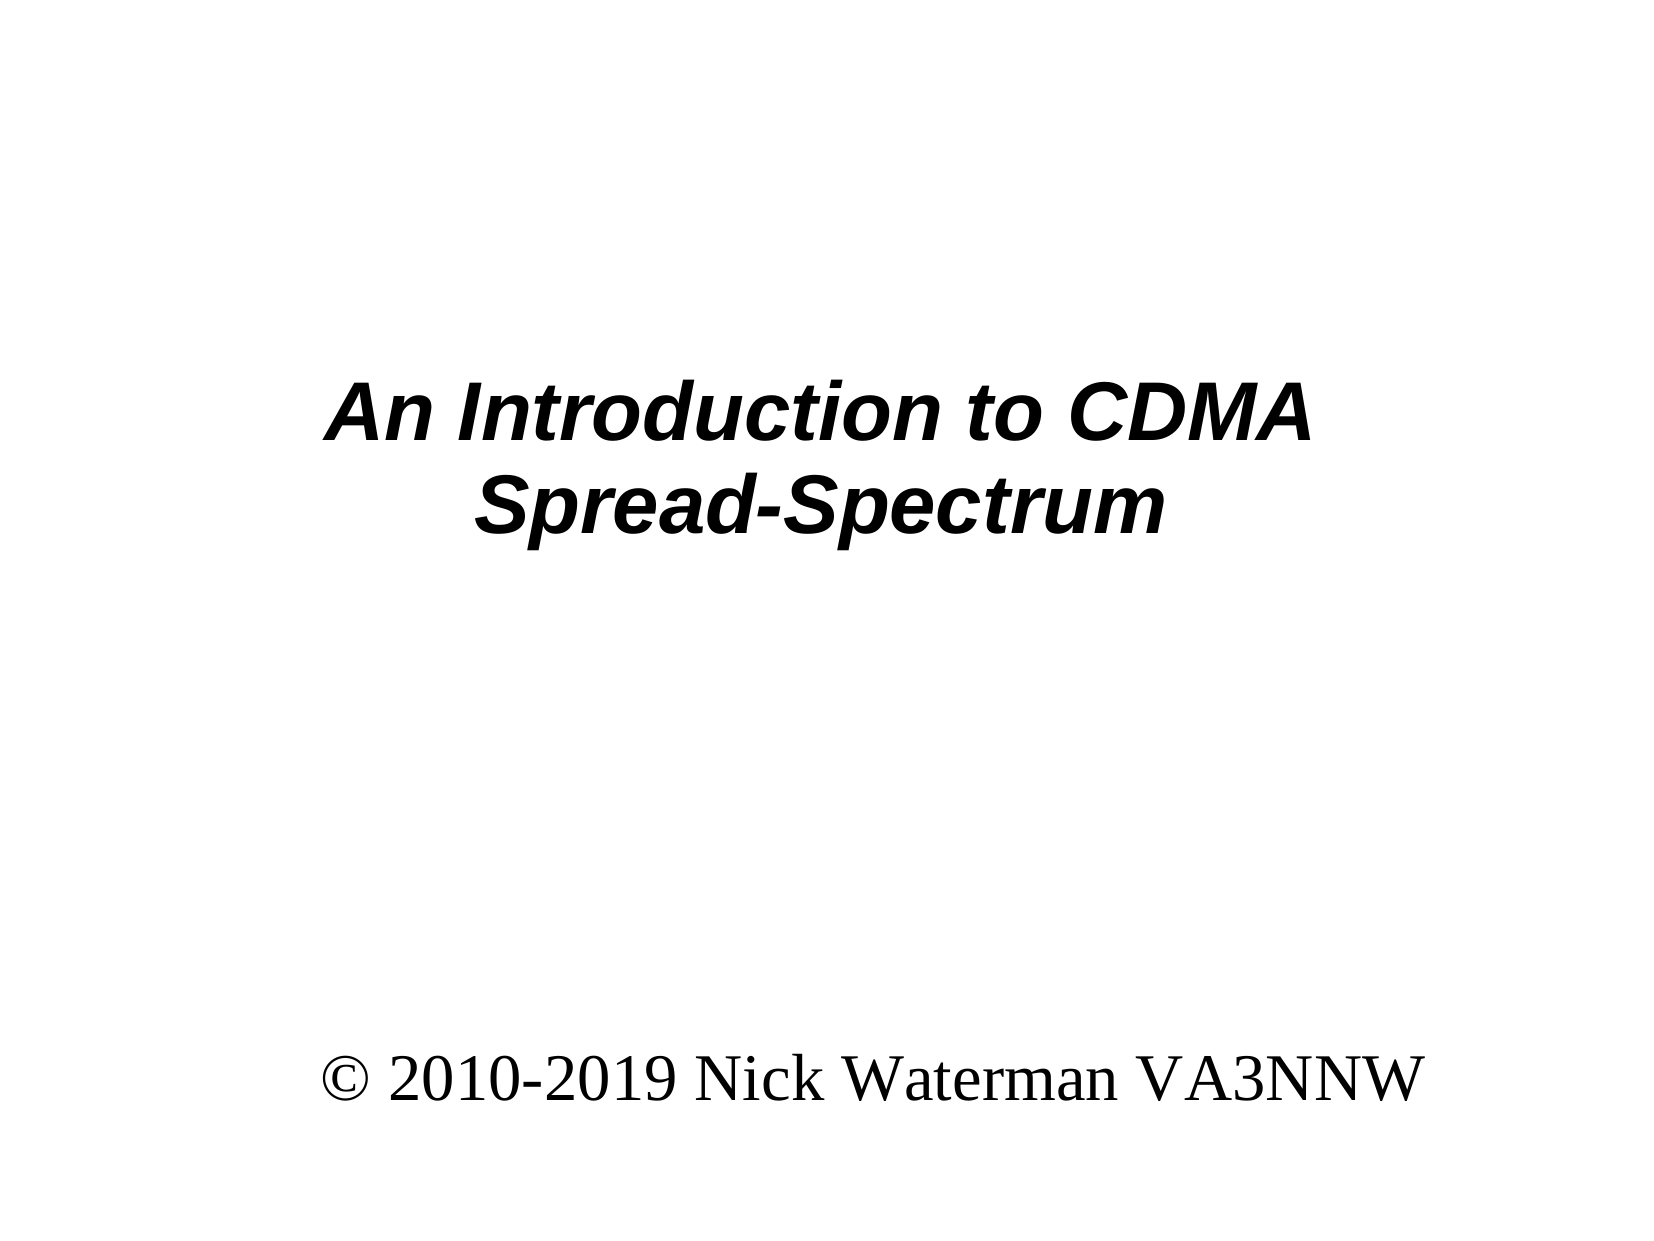

# An Introduction to CDMA Spread-Spectrum
© 2010-2019 Nick Waterman VA3NNW